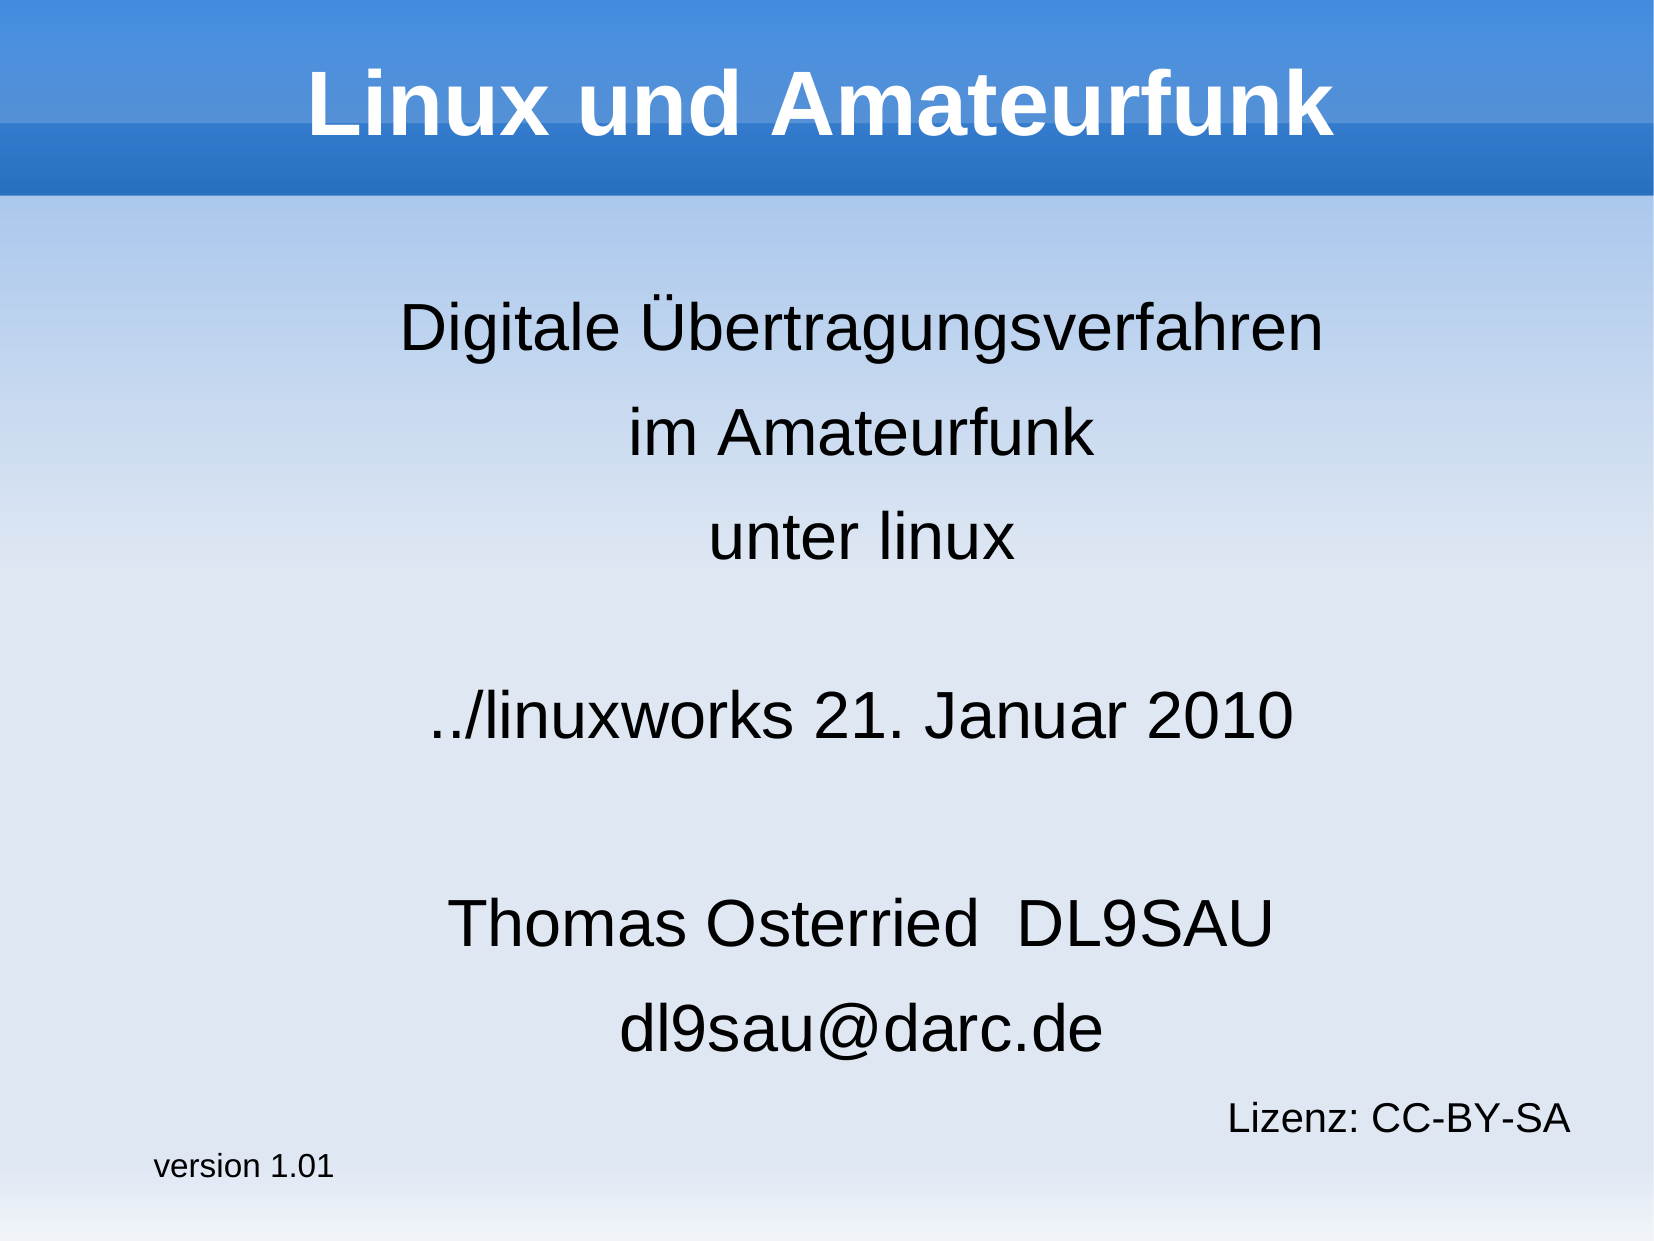

# Linux und Amateurfunk
Digitale Übertragungsverfahren
im Amateurfunk
unter linux
../linuxworks 21. Januar 2010
Thomas Osterried DL9SAU
dl9sau@darc.de
Lizenz: CC-BY-SA
version 1.01